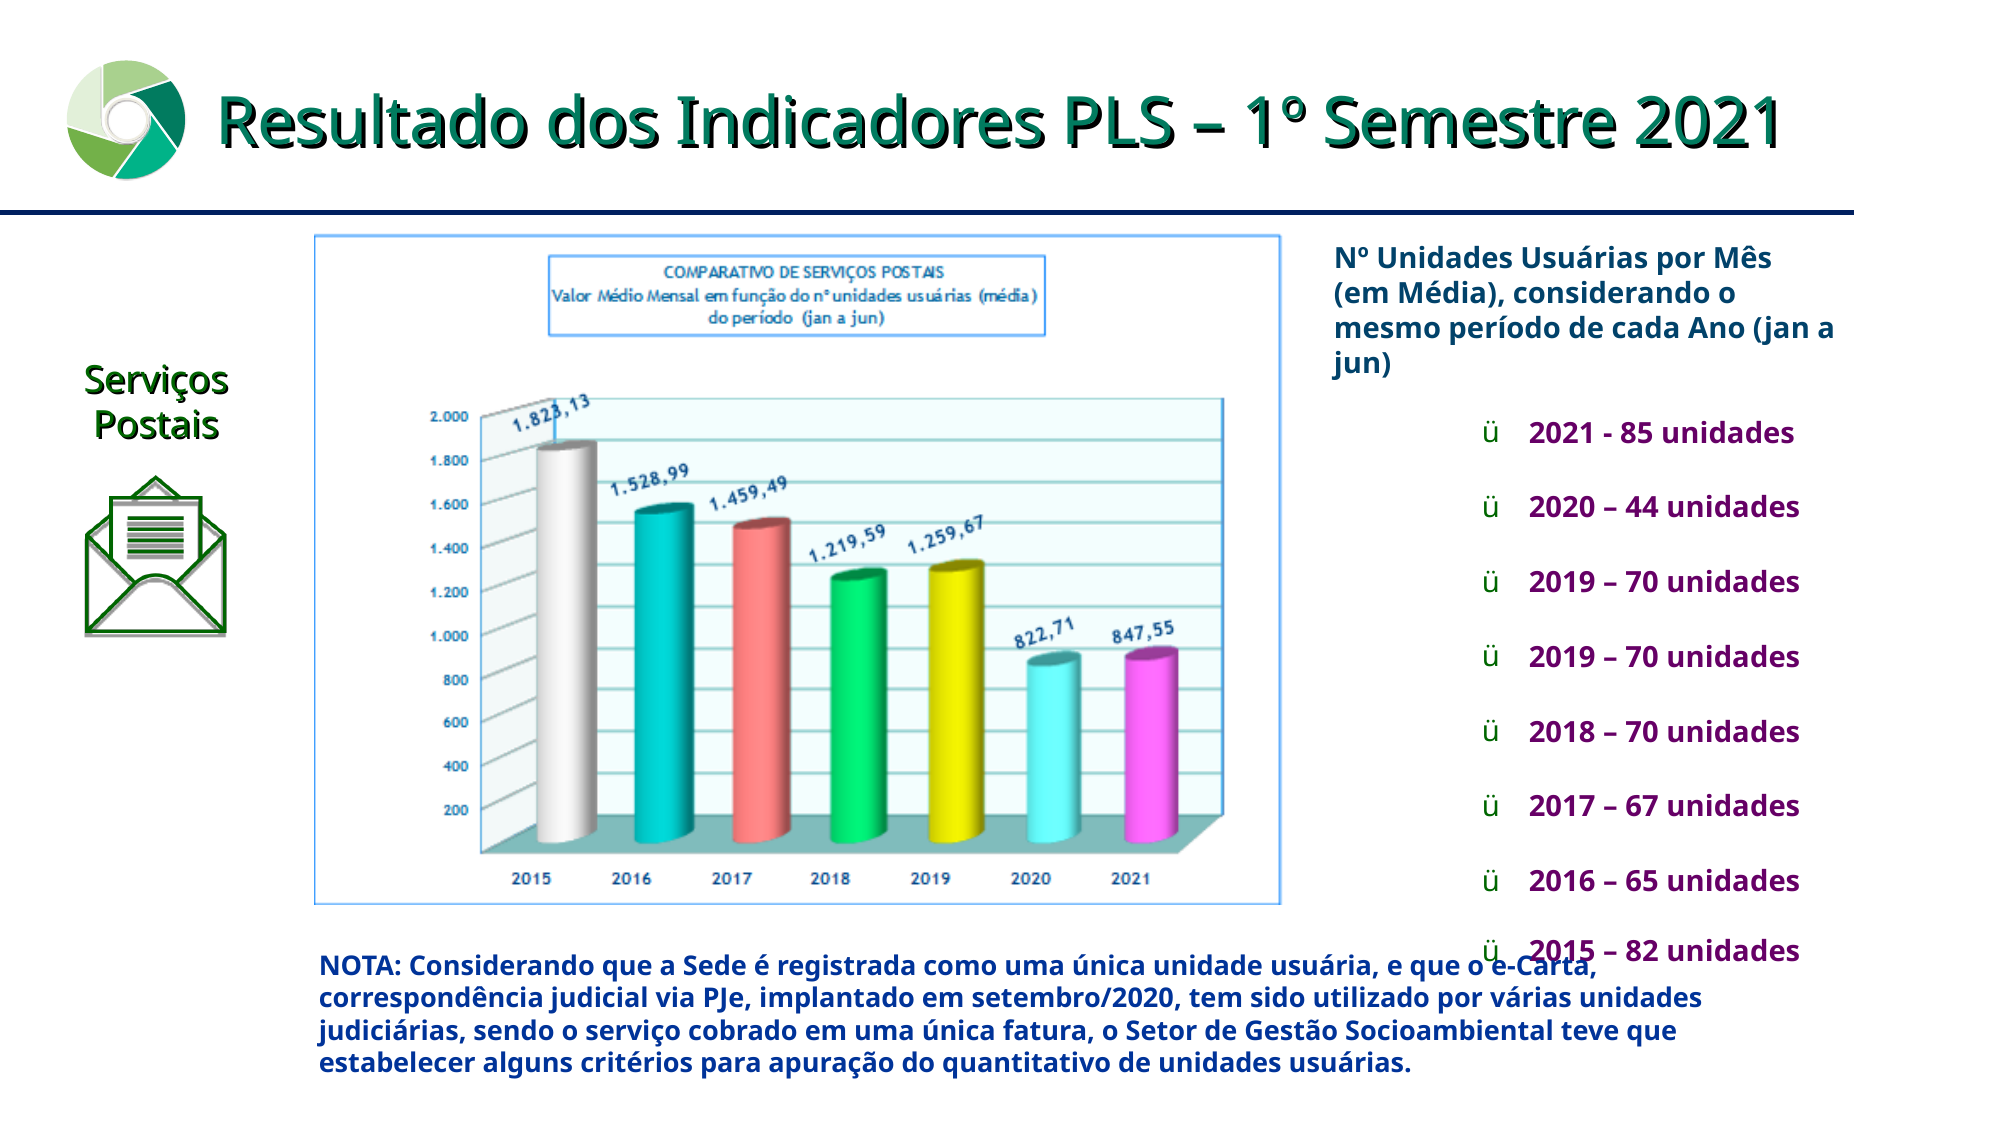

Resultado dos Indicadores PLS – 1º Semestre 2021
Nº Unidades Usuárias por Mês
(em Média), considerando o mesmo período de cada Ano (jan a jun)
2021 - 85 unidades
2020 – 44 unidades
2019 – 70 unidades
2019 – 70 unidades
2018 – 70 unidades
2017 – 67 unidades
2016 – 65 unidades
2015 – 82 unidades
Serviços
Postais
NOTA: Considerando que a Sede é registrada como uma única unidade usuária, e que o e-Carta, correspondência judicial via PJe, implantado em setembro/2020, tem sido utilizado por várias unidades judiciárias, sendo o serviço cobrado em uma única fatura, o Setor de Gestão Socioambiental teve que estabelecer alguns critérios para apuração do quantitativo de unidades usuárias.